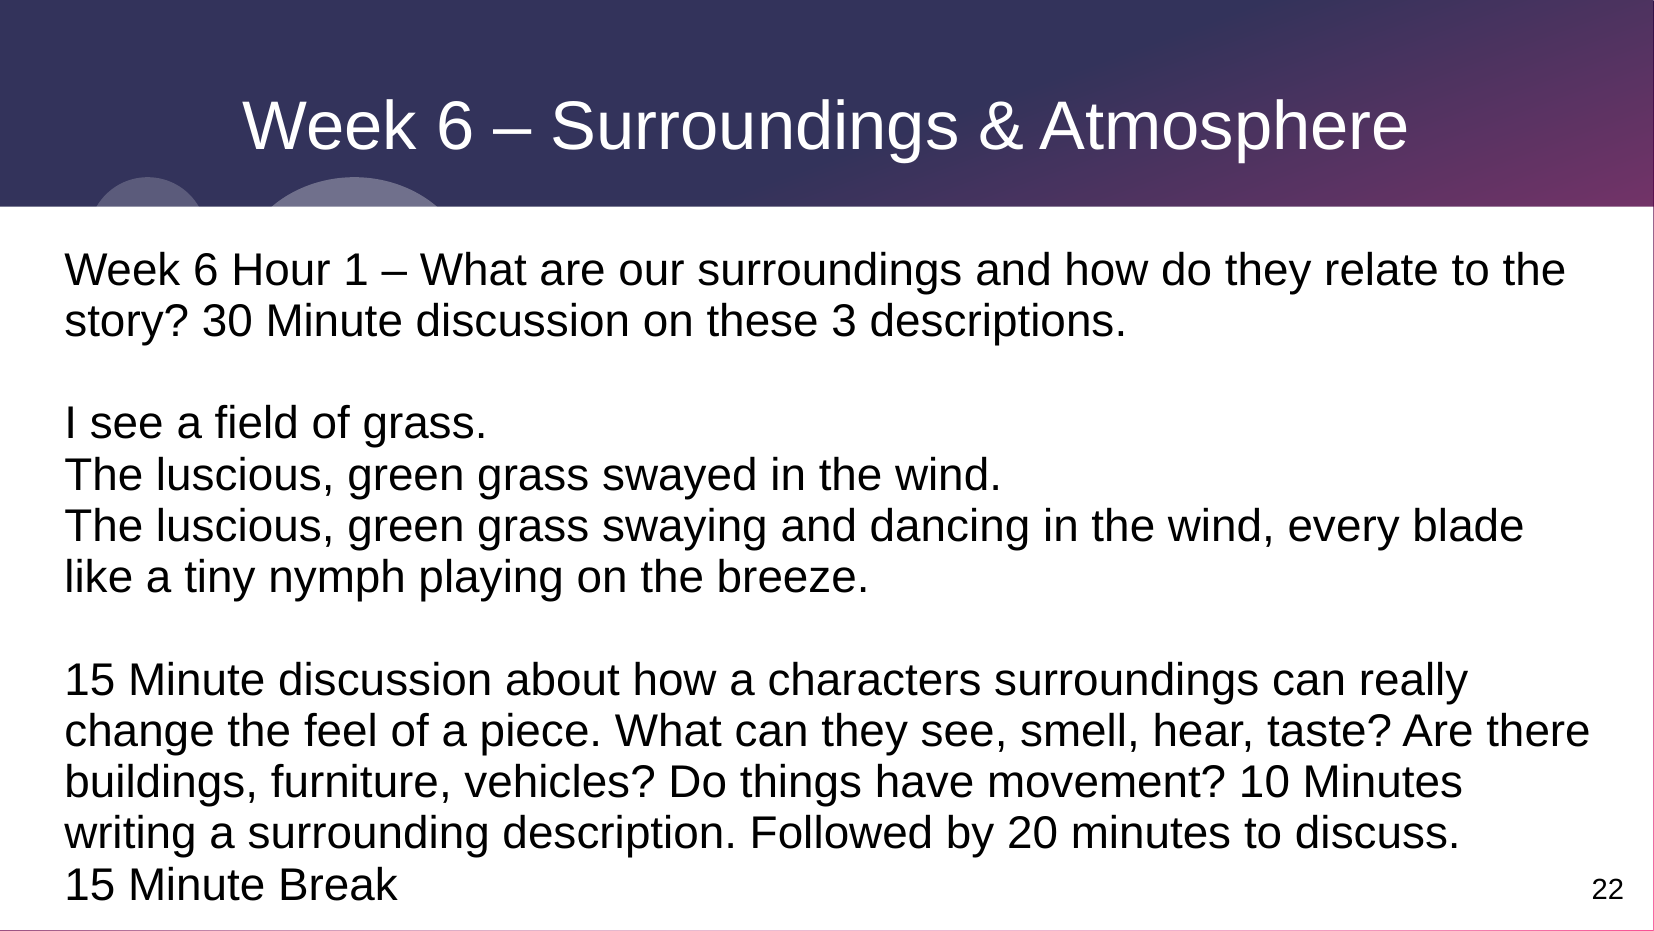

# Week 6 – Surroundings & Atmosphere
Week 6 Hour 1 – What are our surroundings and how do they relate to the story? 30 Minute discussion on these 3 descriptions.
I see a field of grass.
The luscious, green grass swayed in the wind.
The luscious, green grass swaying and dancing in the wind, every blade like a tiny nymph playing on the breeze.
15 Minute discussion about how a characters surroundings can really change the feel of a piece. What can they see, smell, hear, taste? Are there buildings, furniture, vehicles? Do things have movement? 10 Minutes writing a surrounding description. Followed by 20 minutes to discuss.
15 Minute Break
22